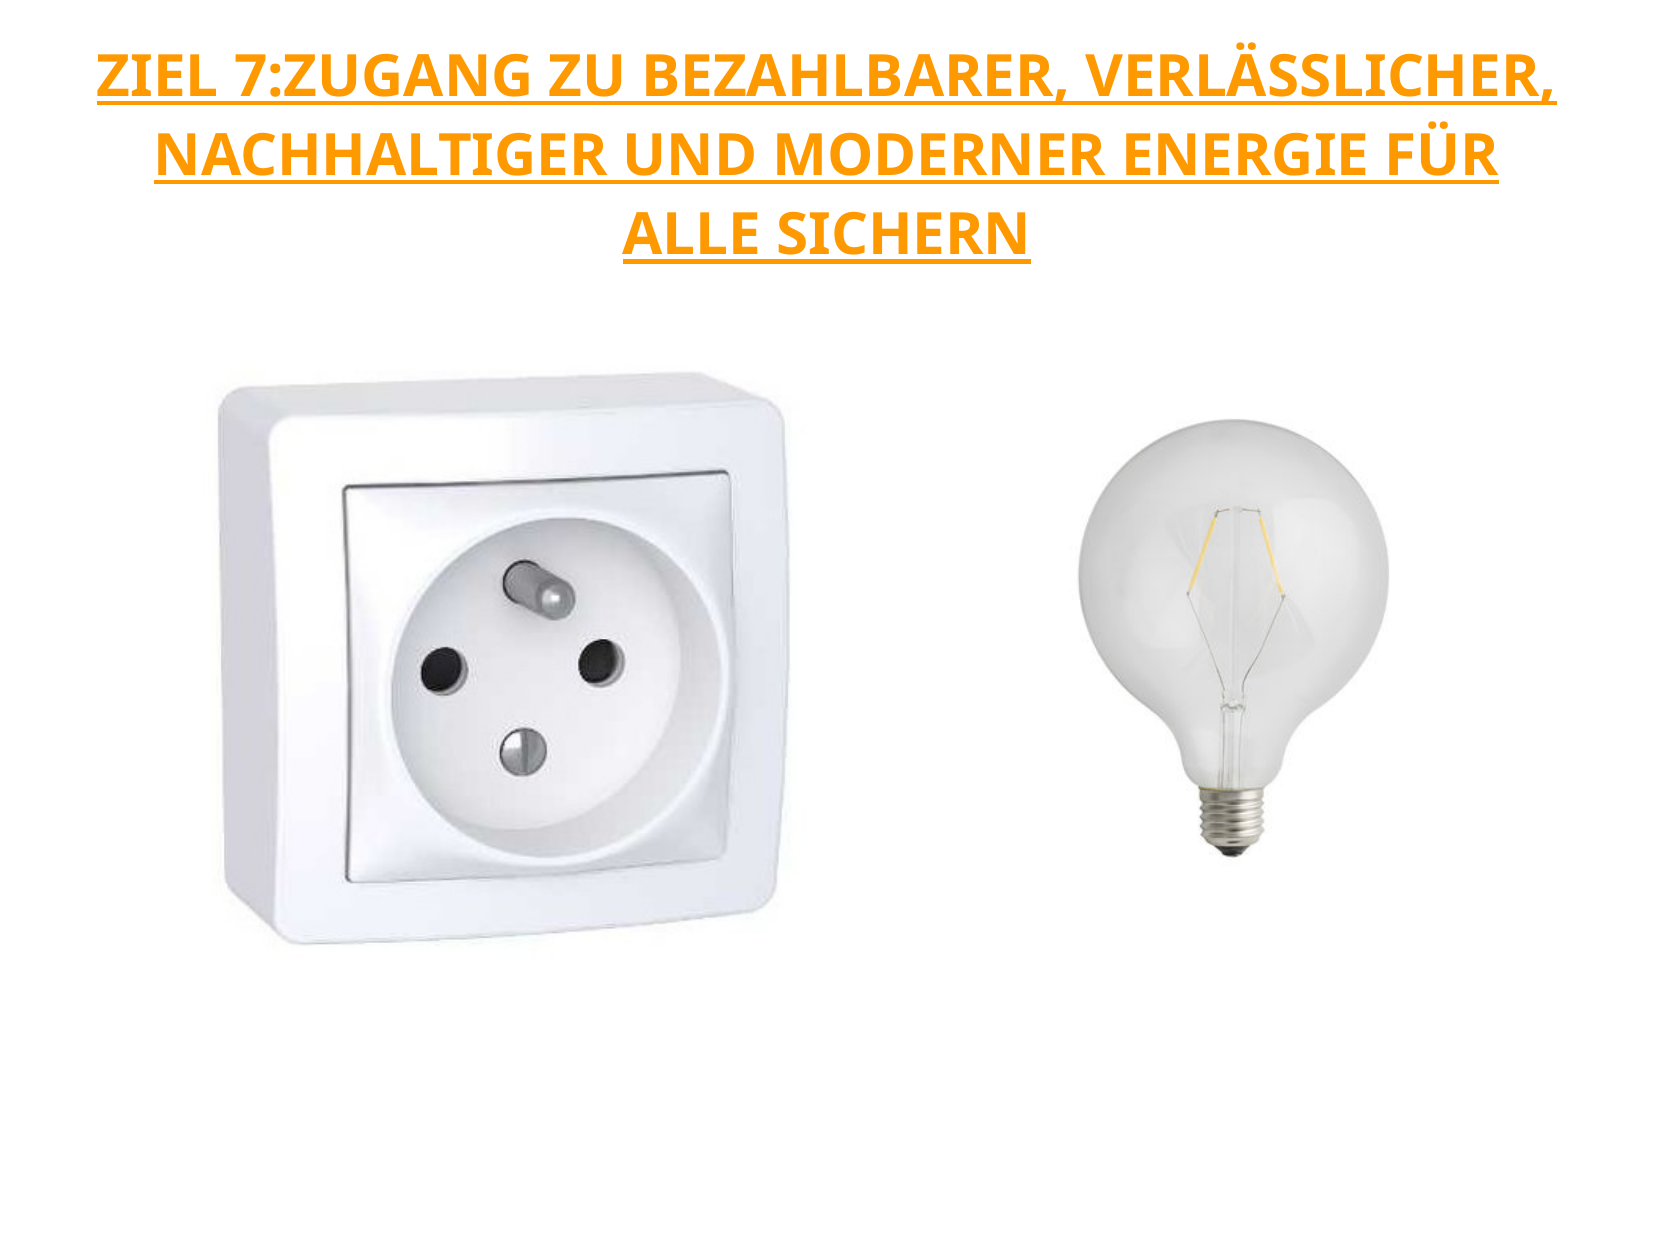

# ZIEL 7:ZUGANG ZU BEZAHLBARER, VERLÄSSLICHER, NACHHALTIGER UND MODERNER ENERGIE FÜR ALLE SICHERN